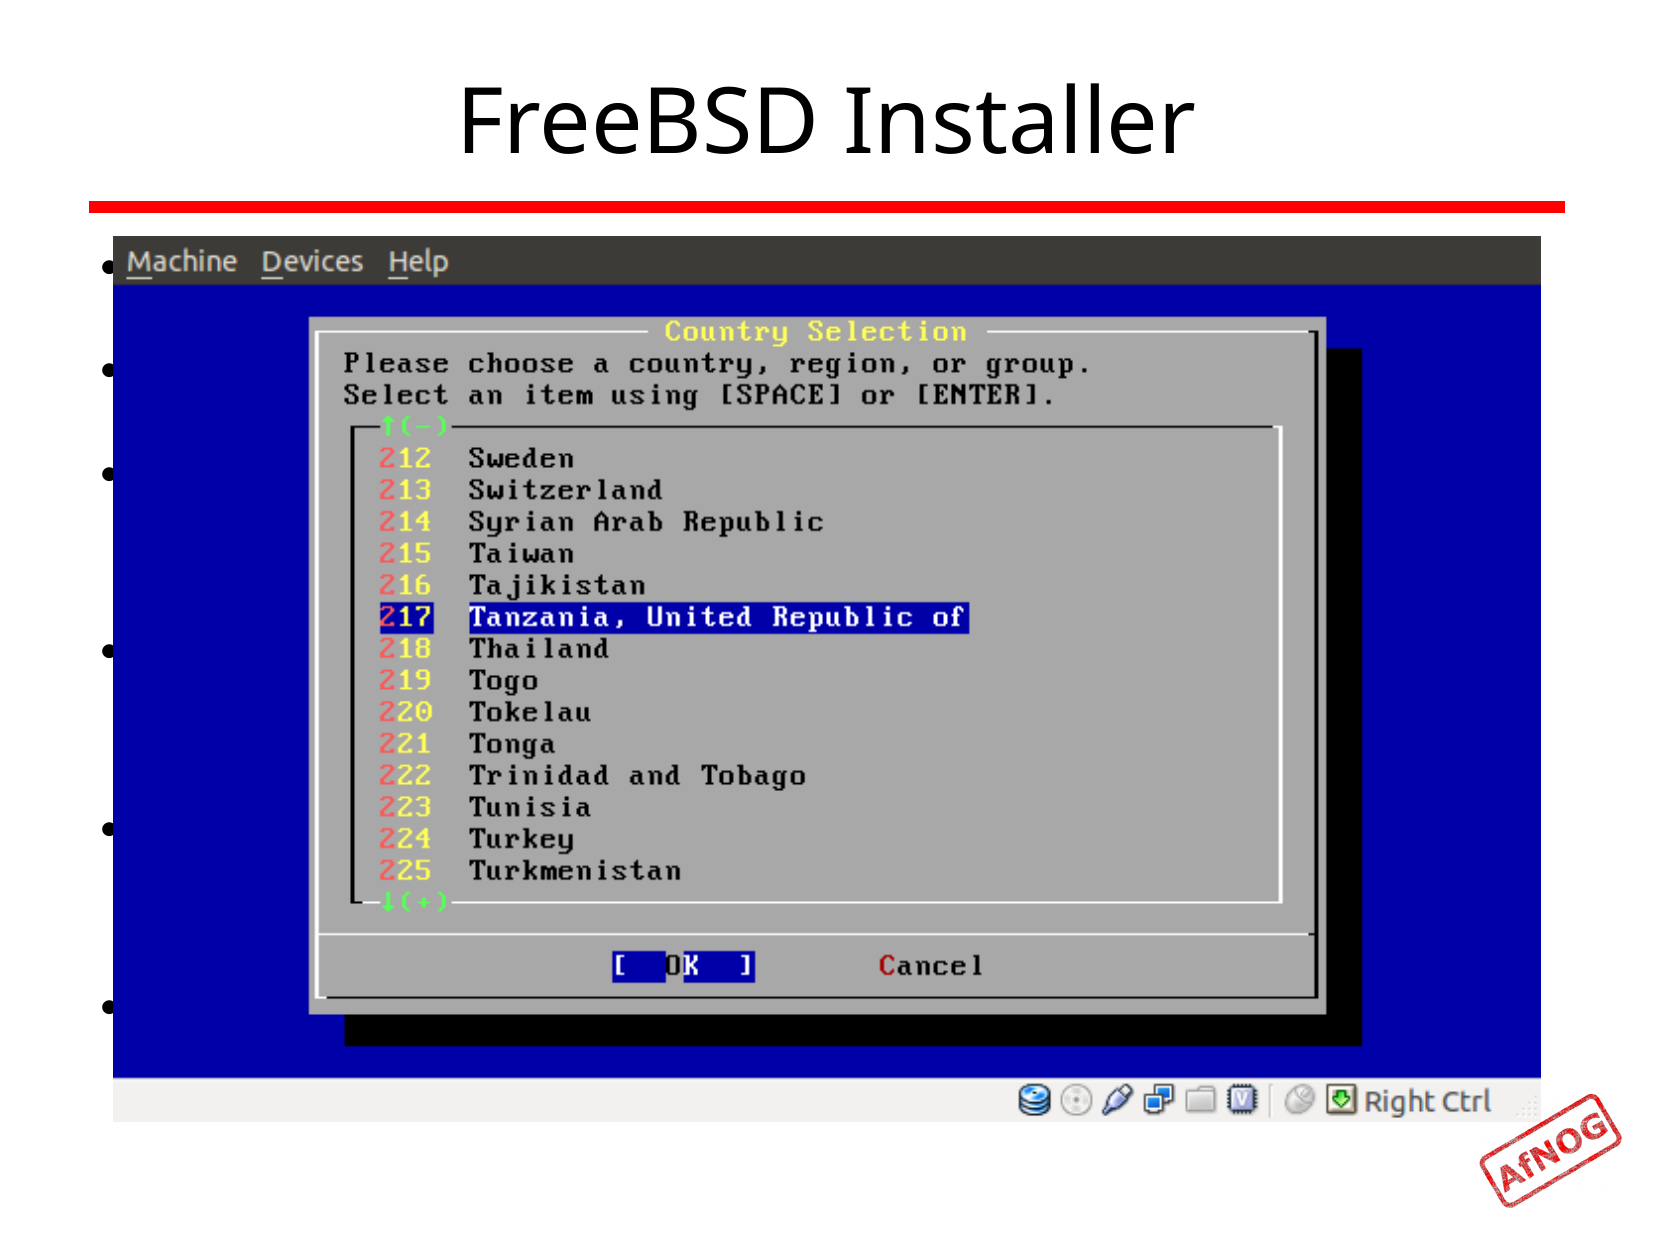

# FreeBSD Installer
Text “windows”
Buttons at the bottom
TAB key to switch buttons
Enter key to activate the selected button
Up and Down arrows to select item from menu
Select OK to activate